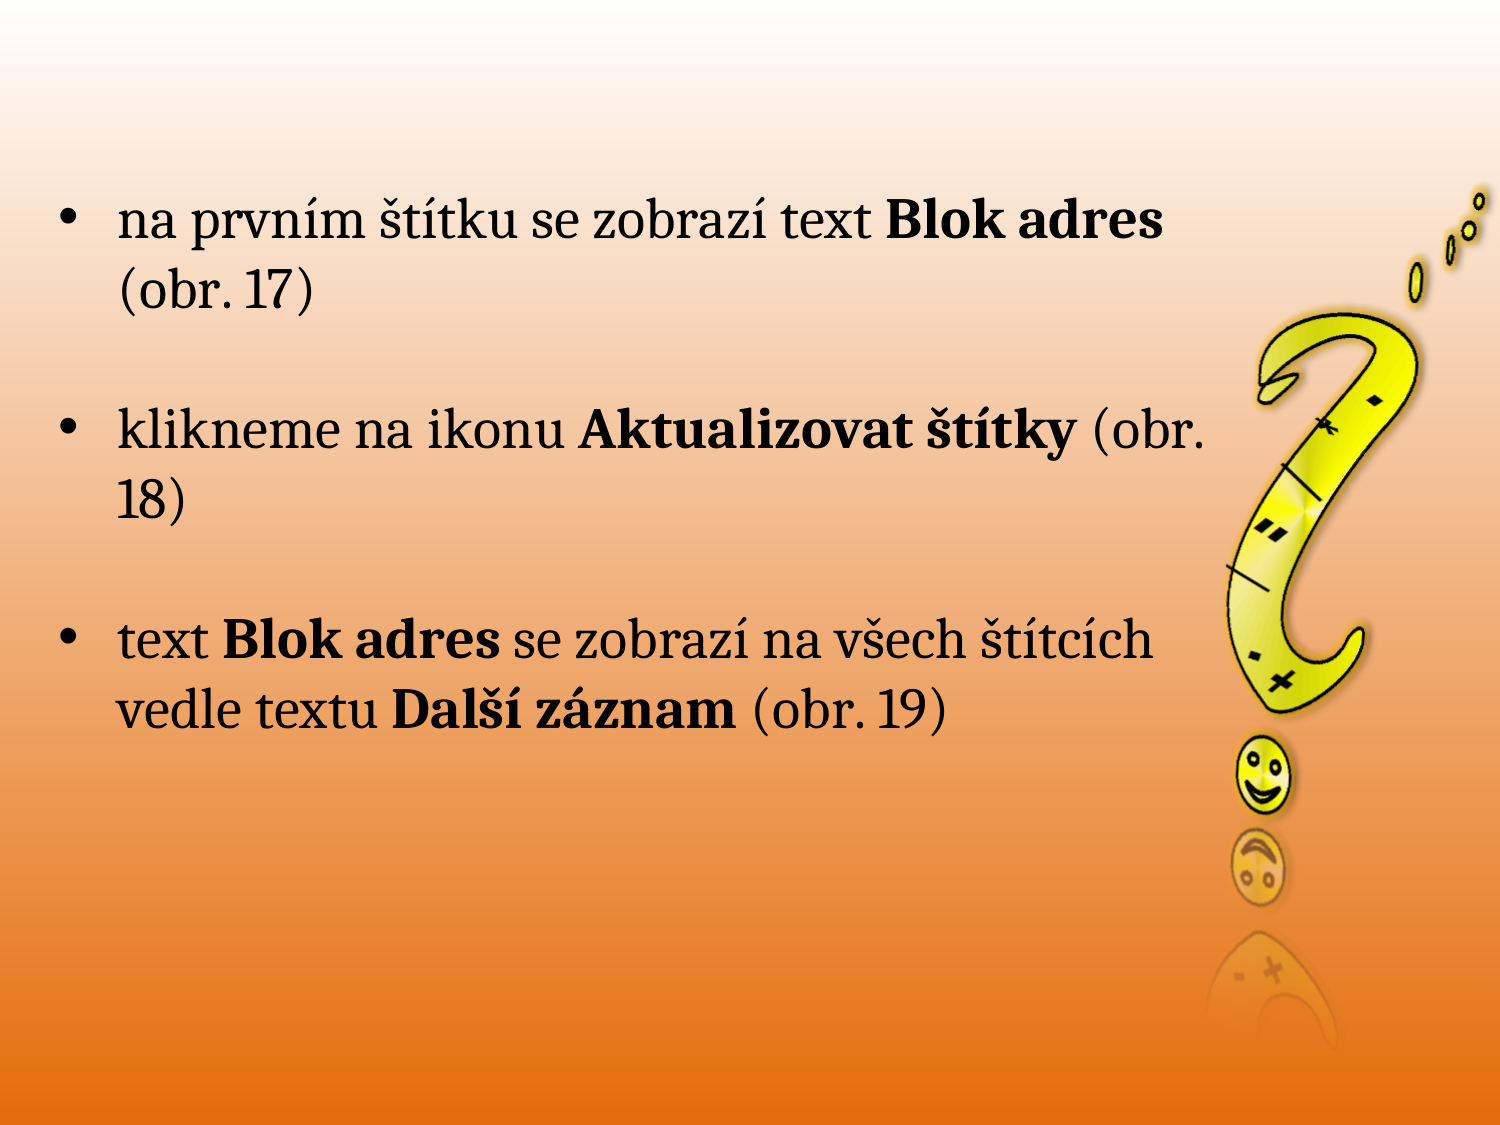

na prvním štítku se zobrazí text Blok adres (obr. 17)
klikneme na ikonu Aktualizovat štítky (obr. 18)
text Blok adres se zobrazí na všech štítcích vedle textu Další záznam (obr. 19)